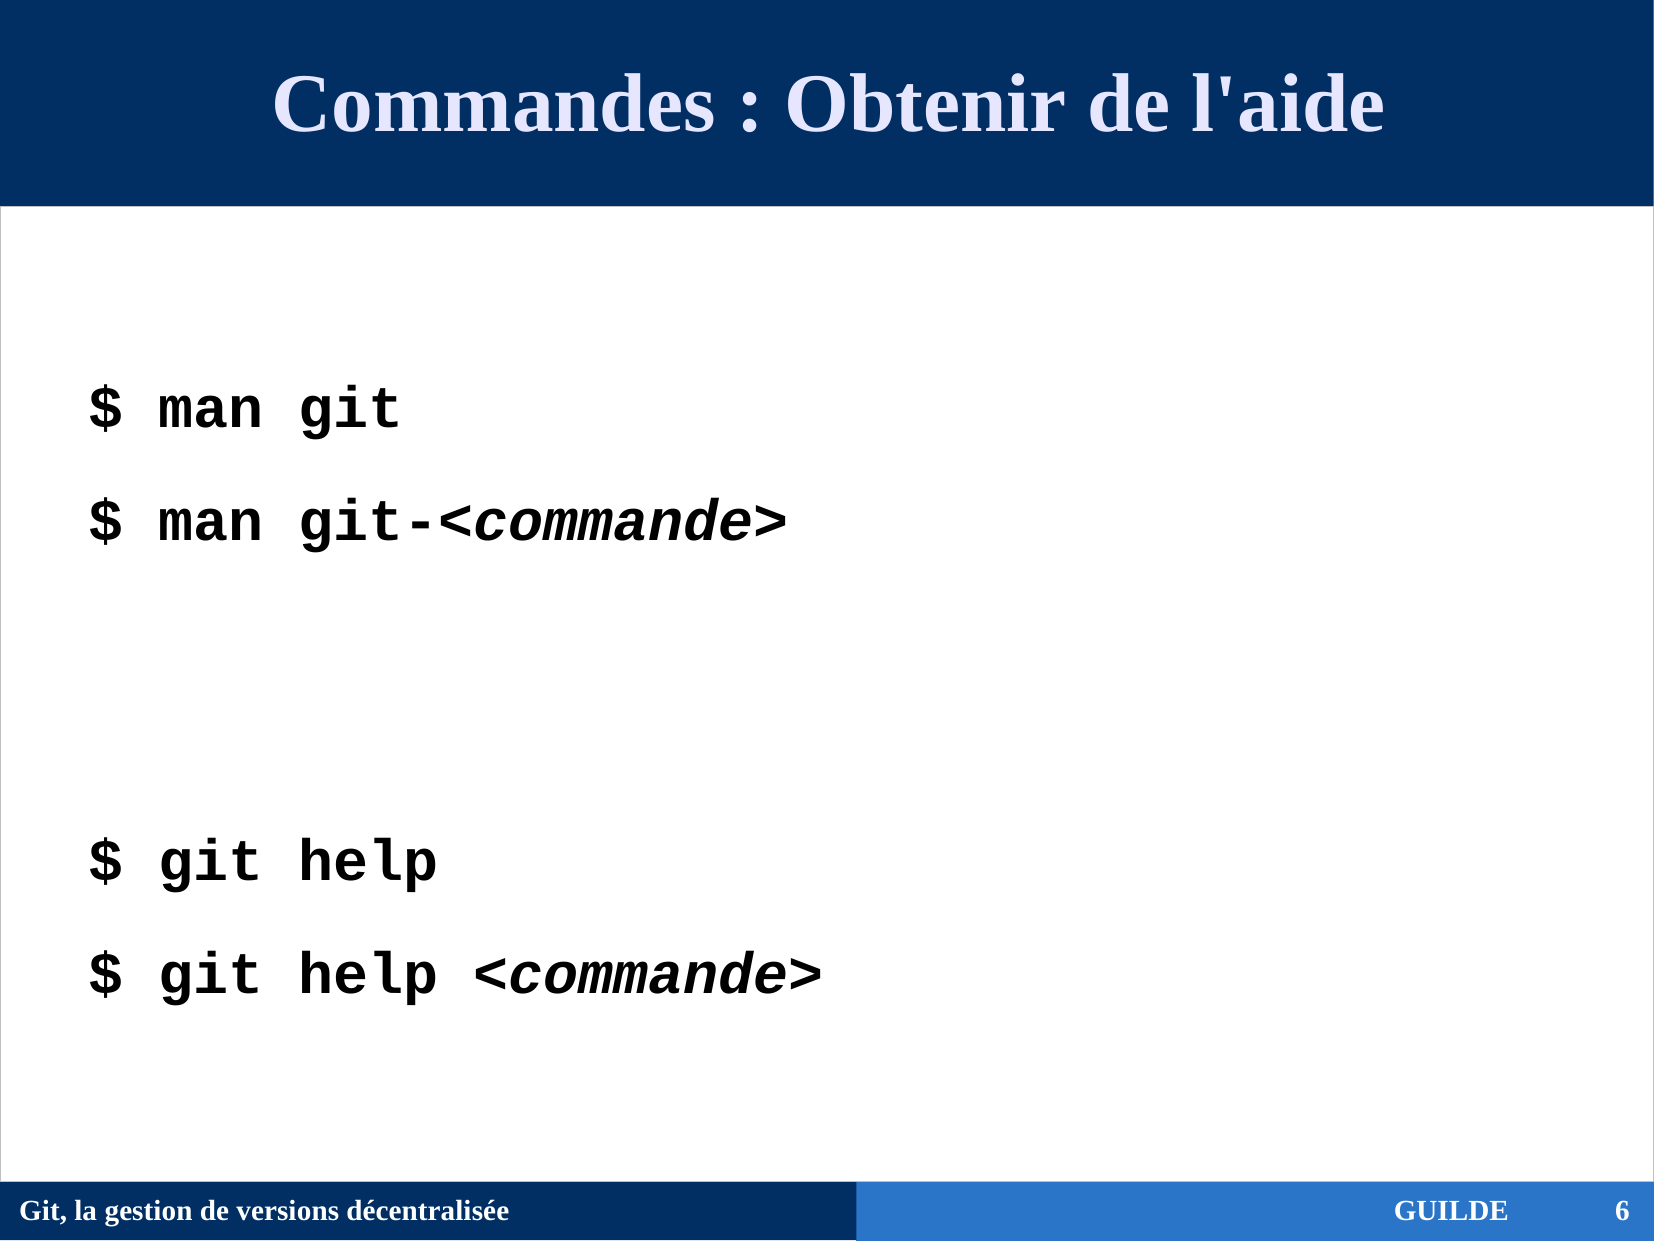

# Commandes : Obtenir de l'aide
$ man git
$ man git-<commande>
$ git help
$ git help <commande>
6